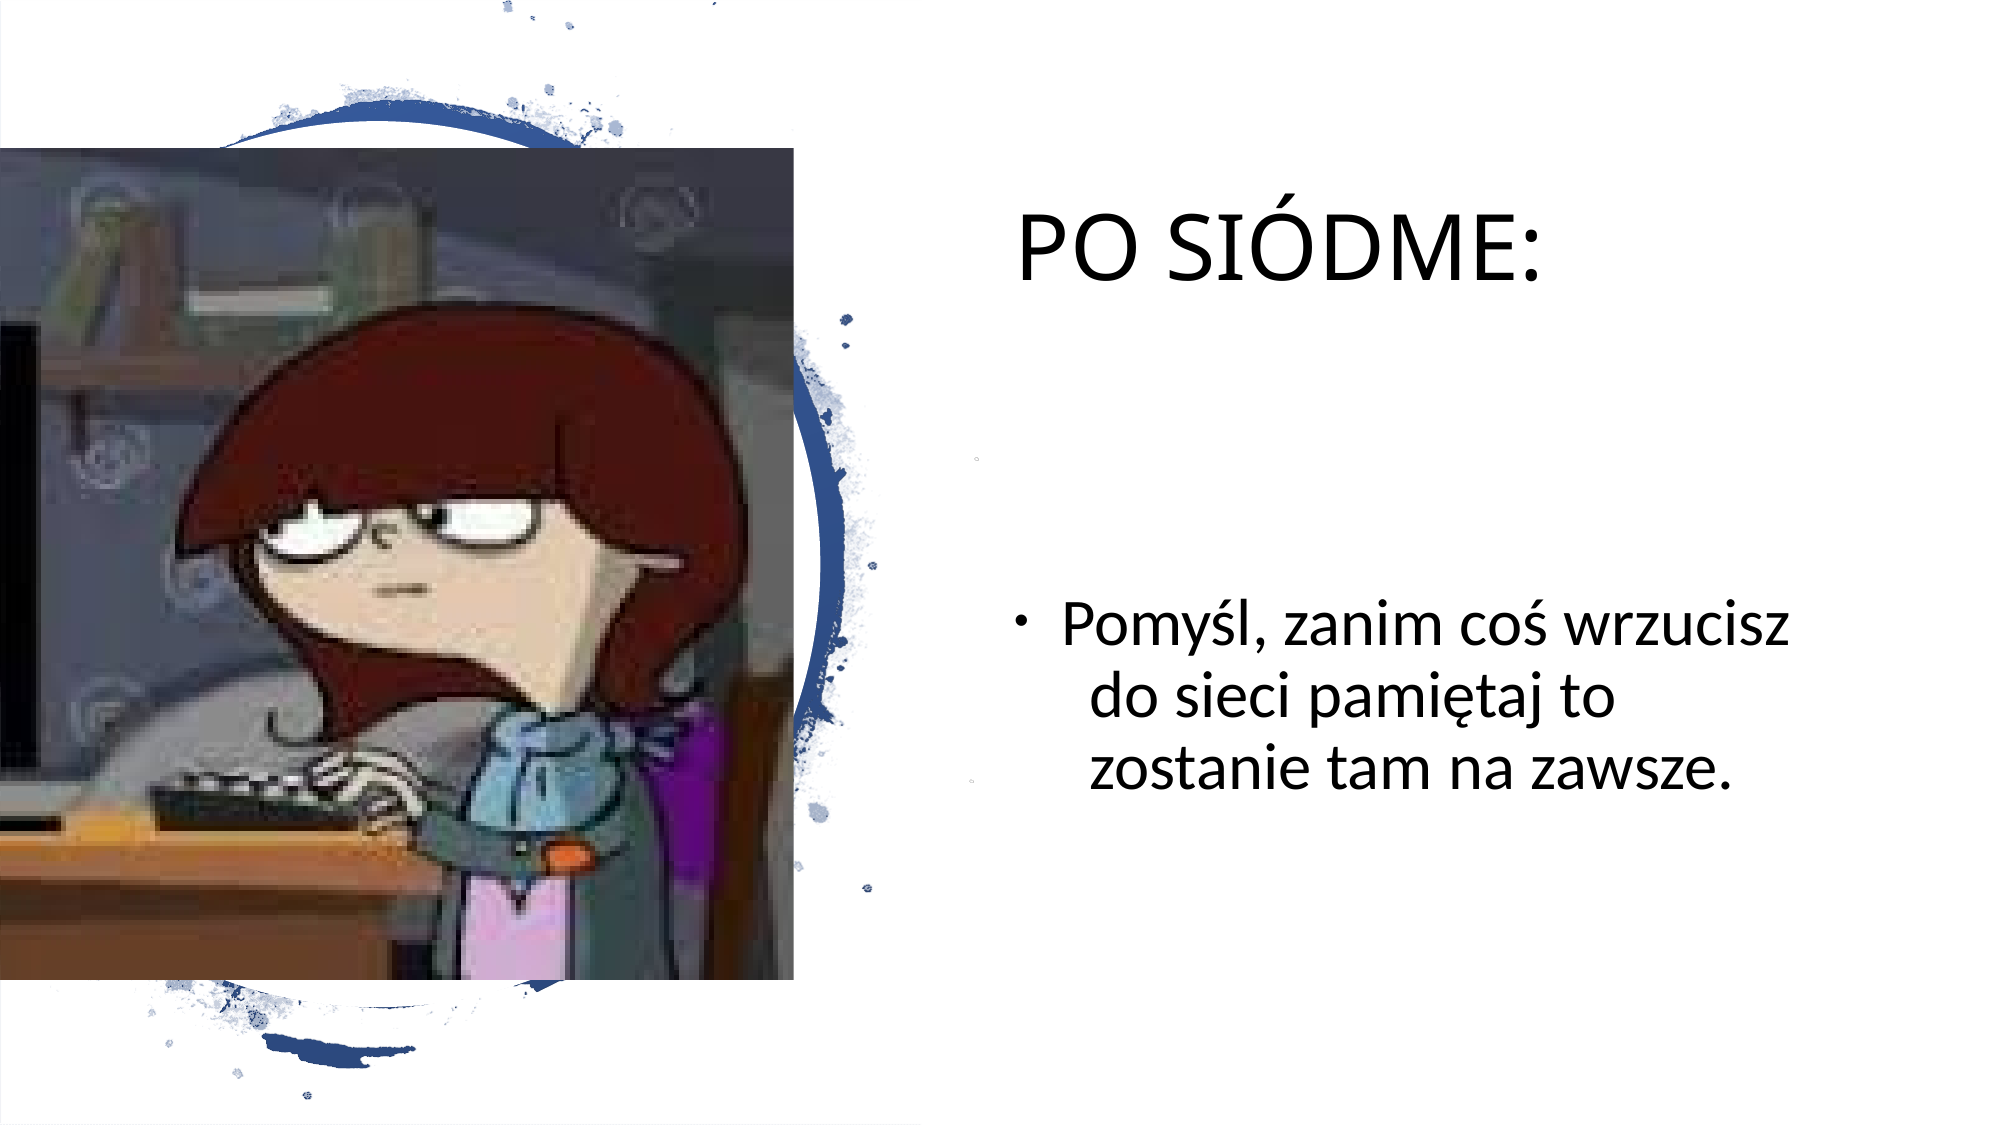

# PO SIÓDME:
 Pomyśl, zanim coś wrzucisz do sieci pamiętaj to zostanie tam na zawsze.